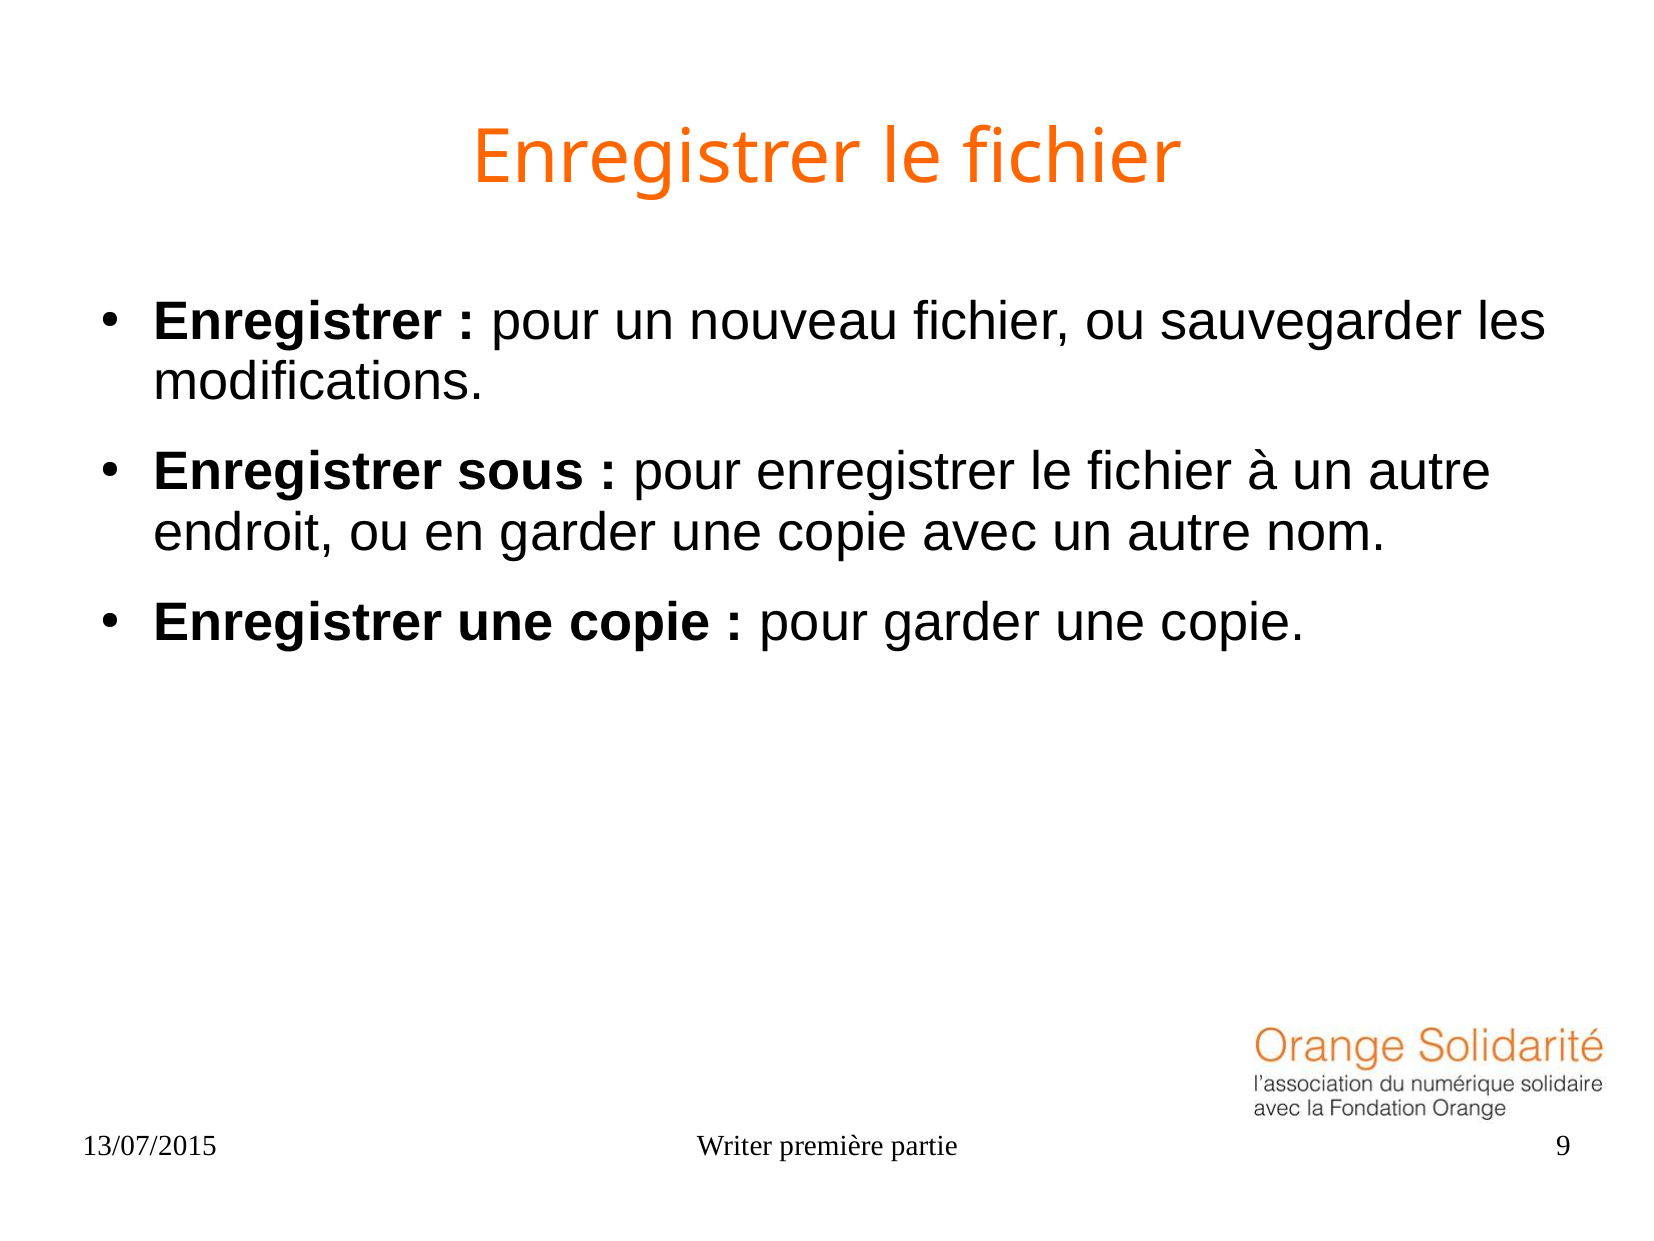

# Enregistrer le fichier
Enregistrer : pour un nouveau fichier, ou sauvegarder les modifications.
Enregistrer sous : pour enregistrer le fichier à un autre endroit, ou en garder une copie avec un autre nom.
Enregistrer une copie : pour garder une copie.
13/07/2015
Writer première partie
9